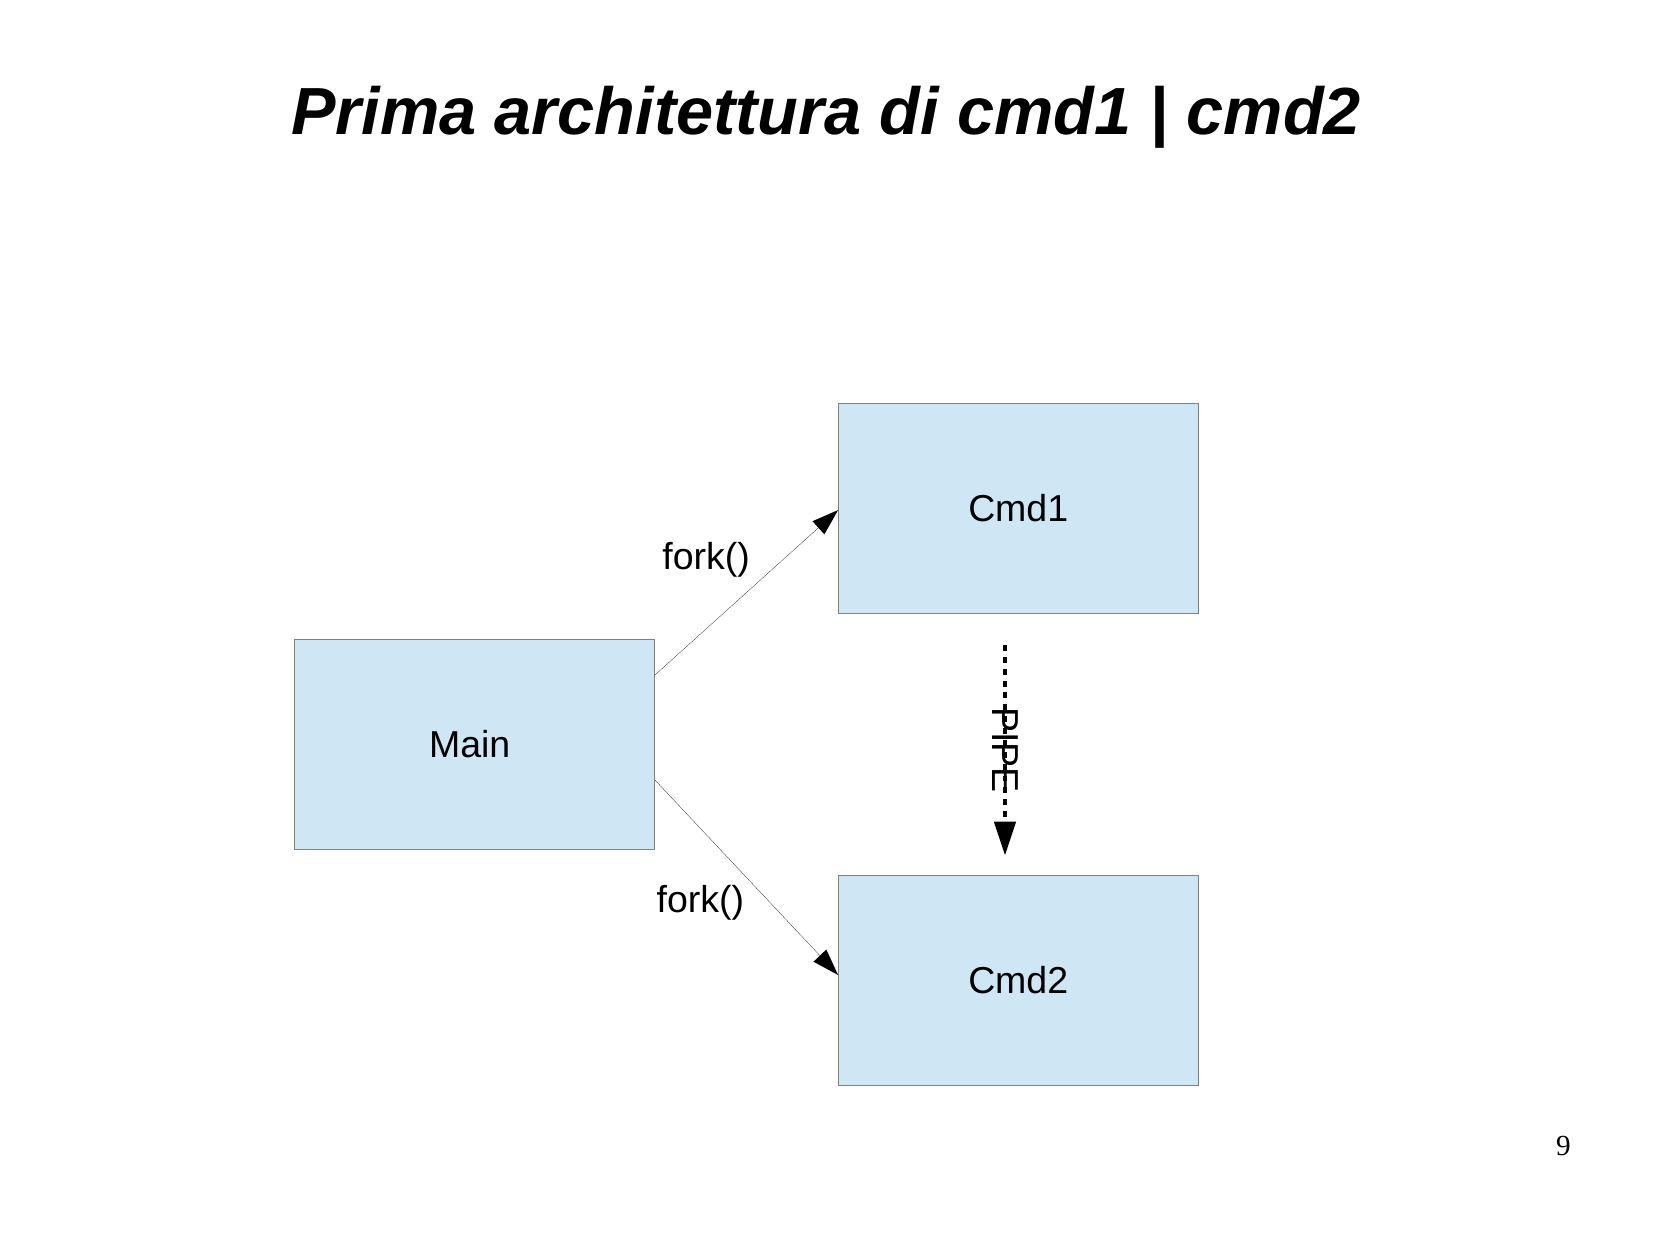

# Prima architettura di cmd1 | cmd2
Cmd1
fork()
Main
PIPE
fork()
Cmd2
9